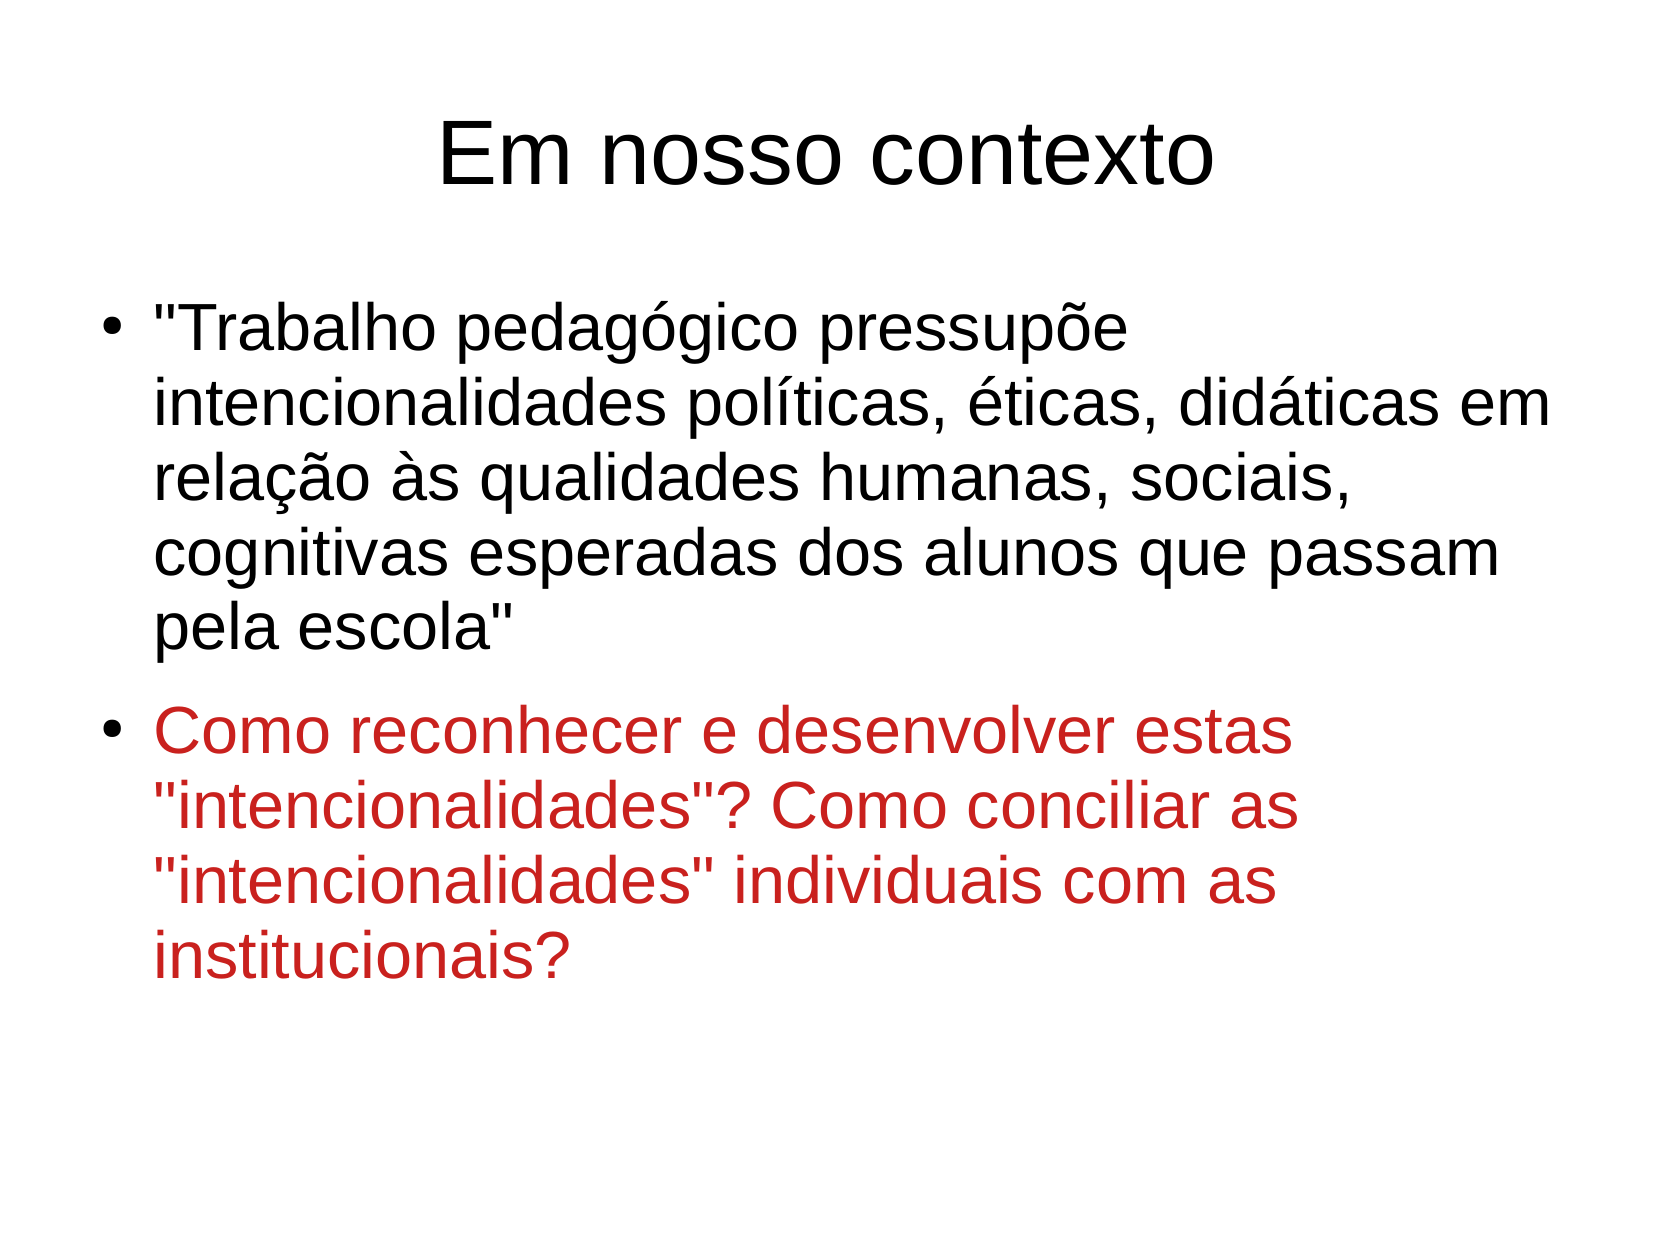

# Em nosso contexto
"Trabalho pedagógico pressupõe intencionalidades políticas, éticas, didáticas em relação às qualidades humanas, sociais, cognitivas esperadas dos alunos que passam pela escola"
Como reconhecer e desenvolver estas "intencionalidades"? Como conciliar as "intencionalidades" individuais com as institucionais?